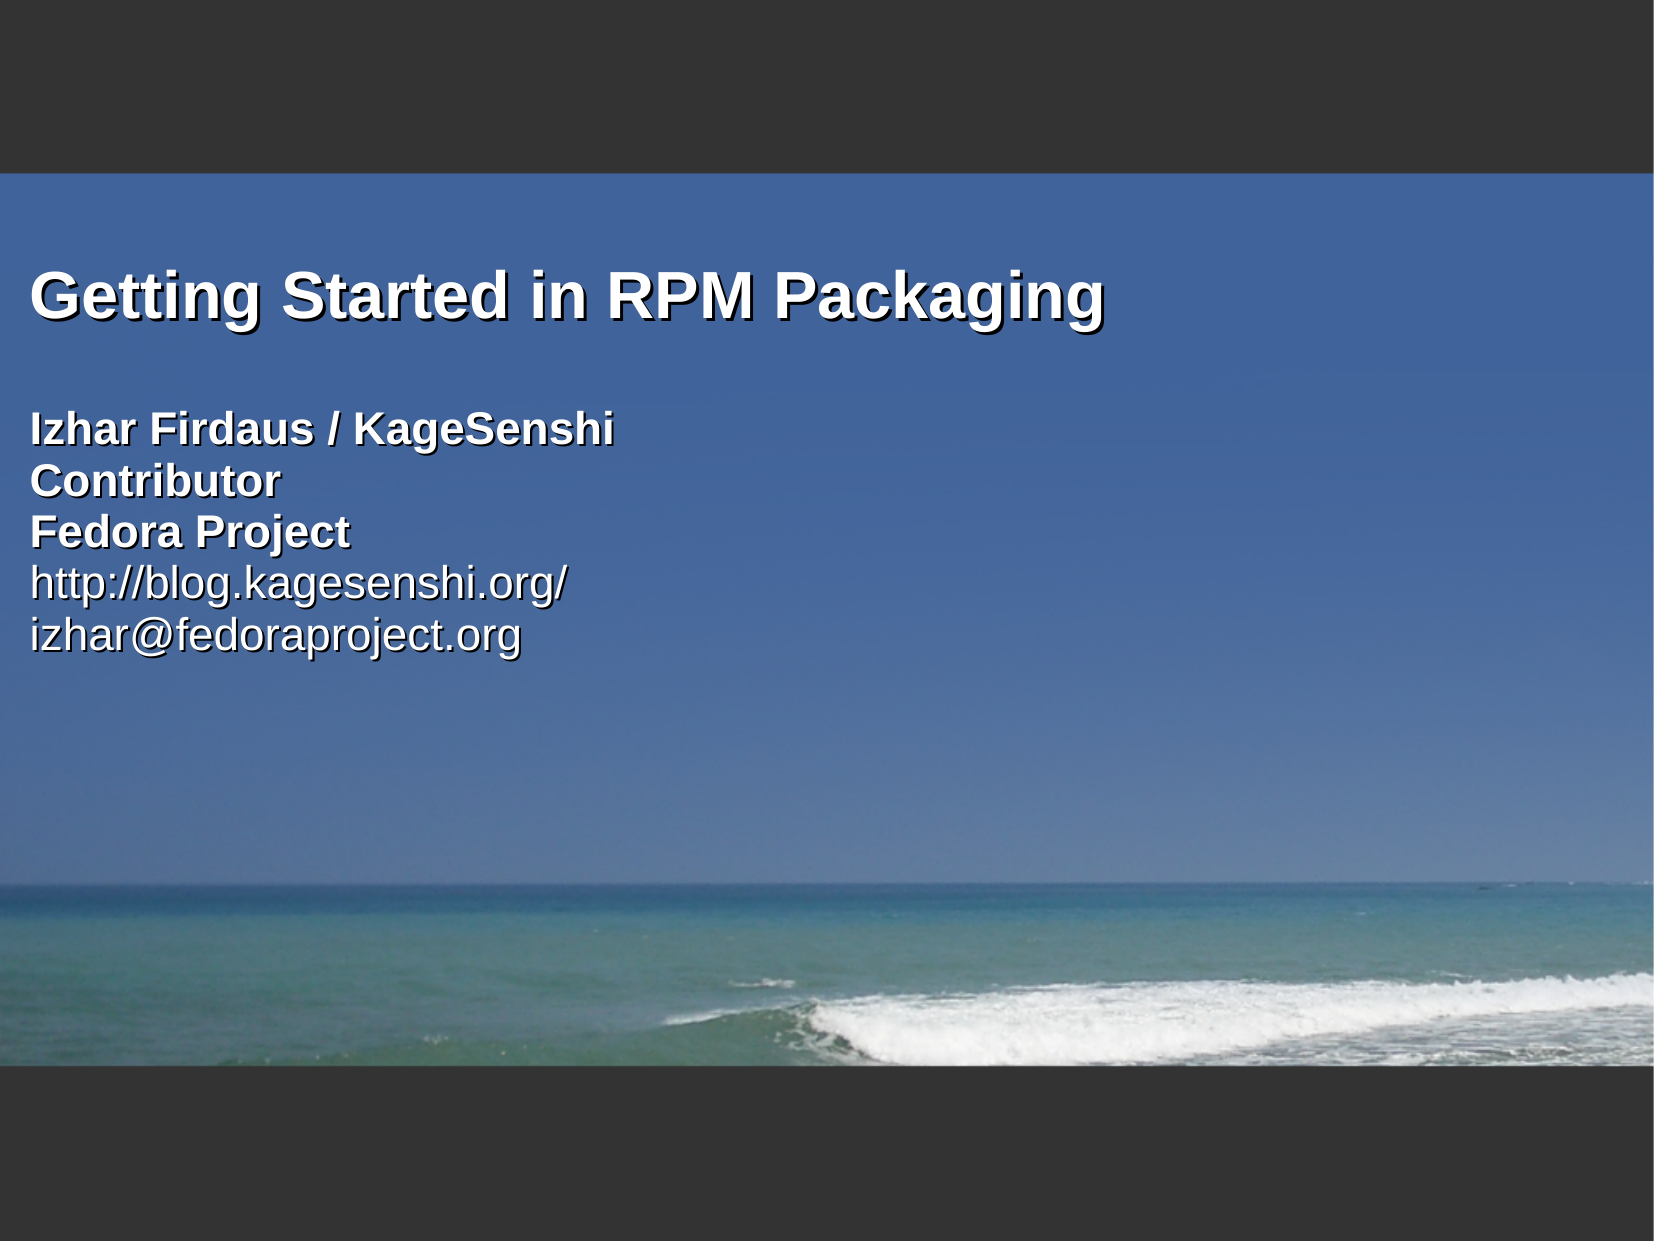

# Getting Started in RPM Packaging
Izhar Firdaus / KageSenshi
Contributor
Fedora Project
http://blog.kagesenshi.org/
izhar@fedoraproject.org